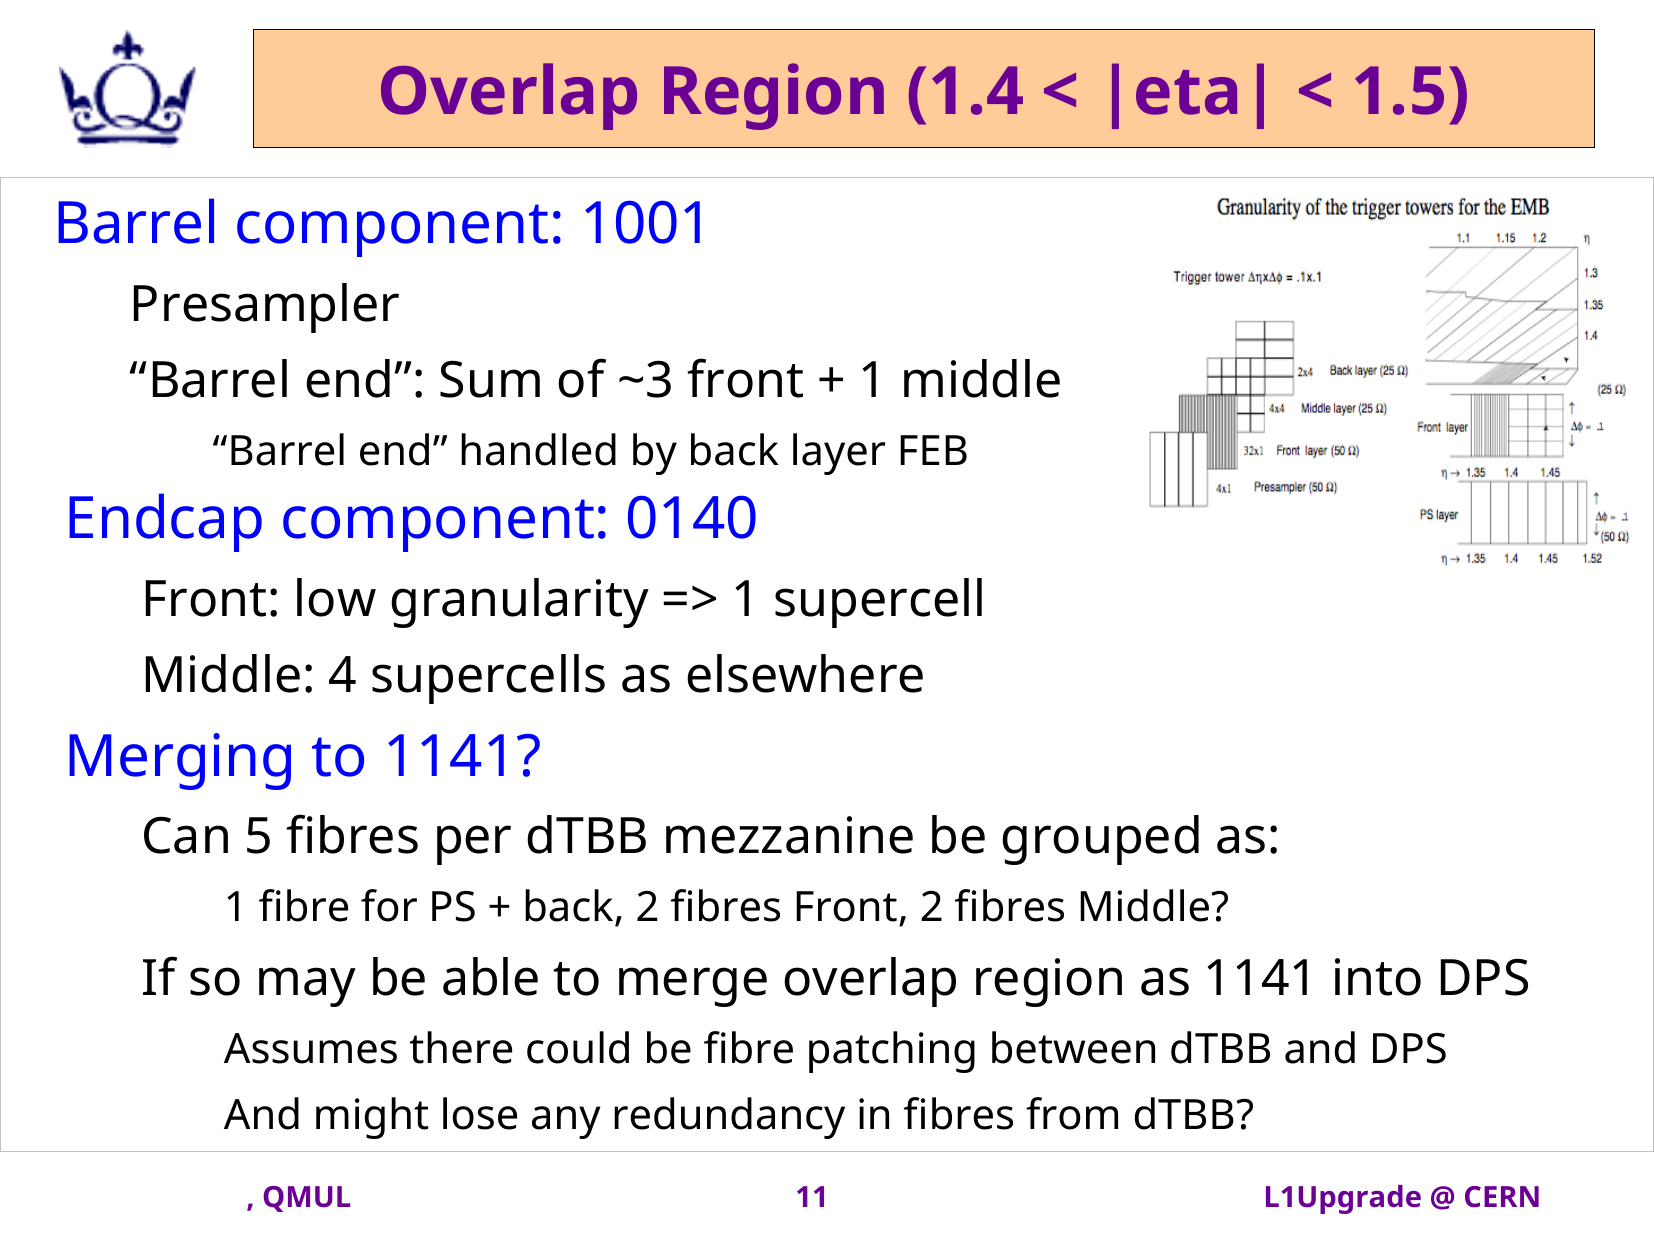

# Overlap Region (1.4 < |eta| < 1.5)
Barrel component: 1001
Presampler
“Barrel end”: Sum of ~3 front + 1 middle
“Barrel end” handled by back layer FEB
Endcap component: 0140
Front: low granularity => 1 supercell
Middle: 4 supercells as elsewhere
Merging to 1141?
Can 5 fibres per dTBB mezzanine be grouped as:
1 fibre for PS + back, 2 fibres Front, 2 fibres Middle?
If so may be able to merge overlap region as 1141 into DPS
Assumes there could be fibre patching between dTBB and DPS
And might lose any redundancy in fibres from dTBB?